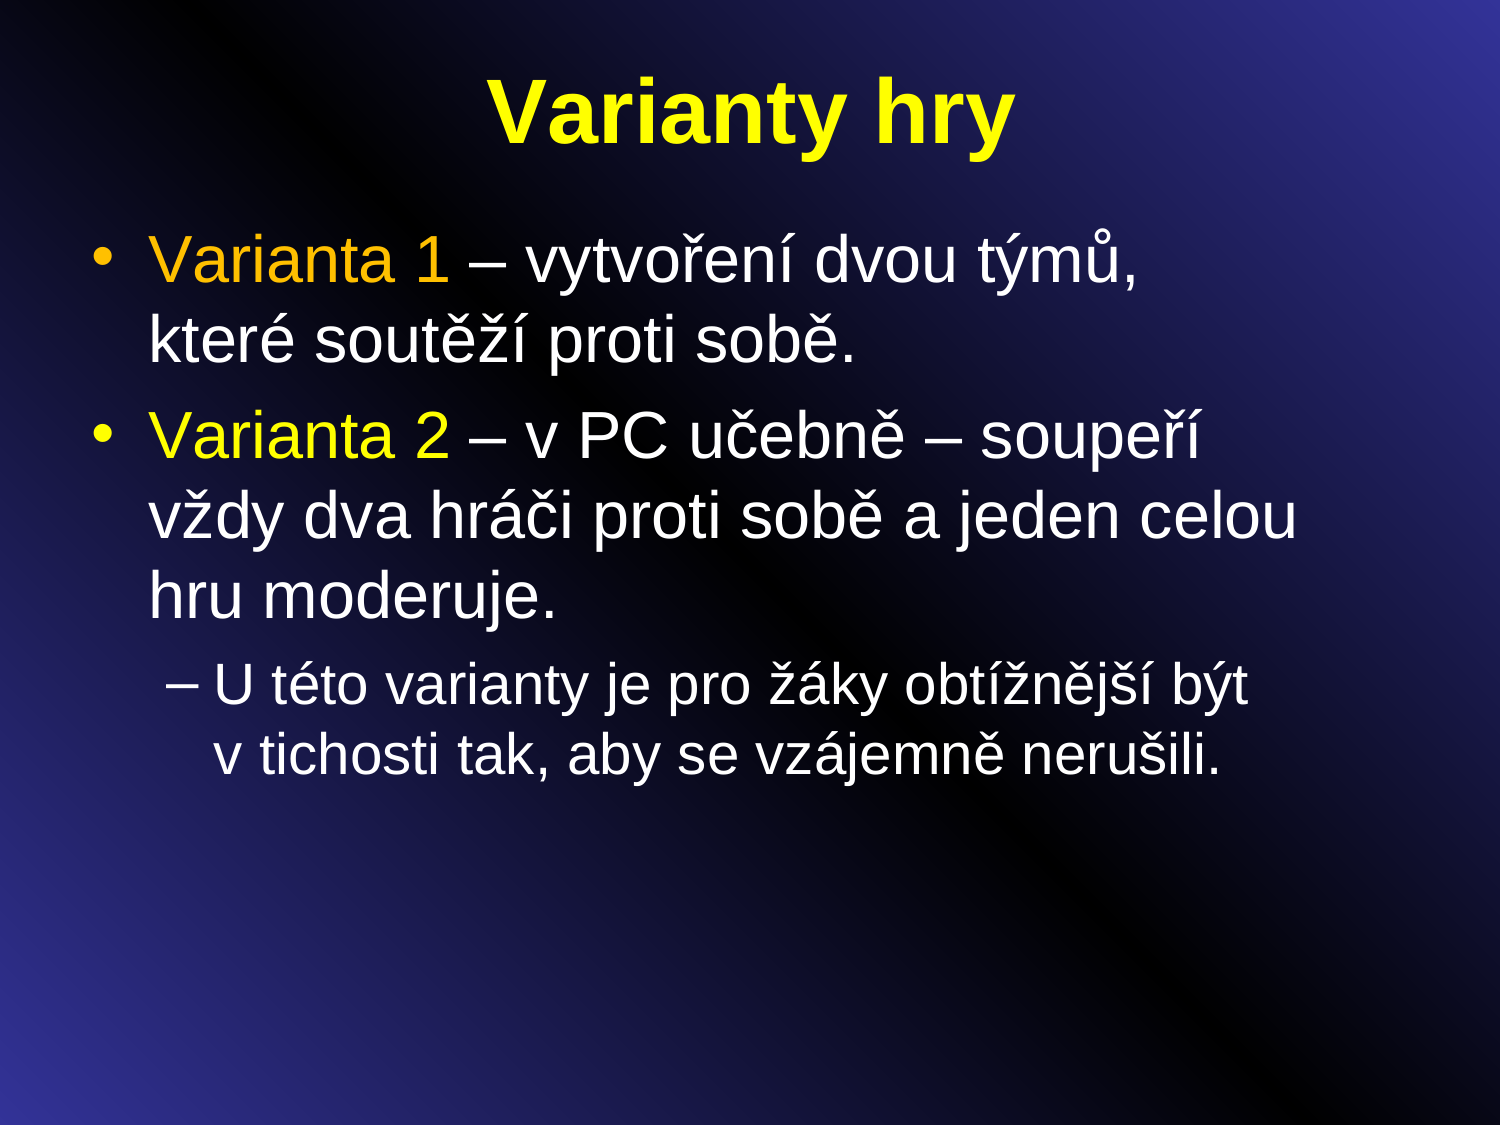

# Varianty hry
Varianta 1 – vytvoření dvou týmů,
které soutěží proti sobě.
Varianta 2 – v PC učebně – soupeří
vždy dva hráči proti sobě a jeden celou hru moderuje.
U této varianty je pro žáky obtížnější být
v tichosti tak, aby se vzájemně nerušili.